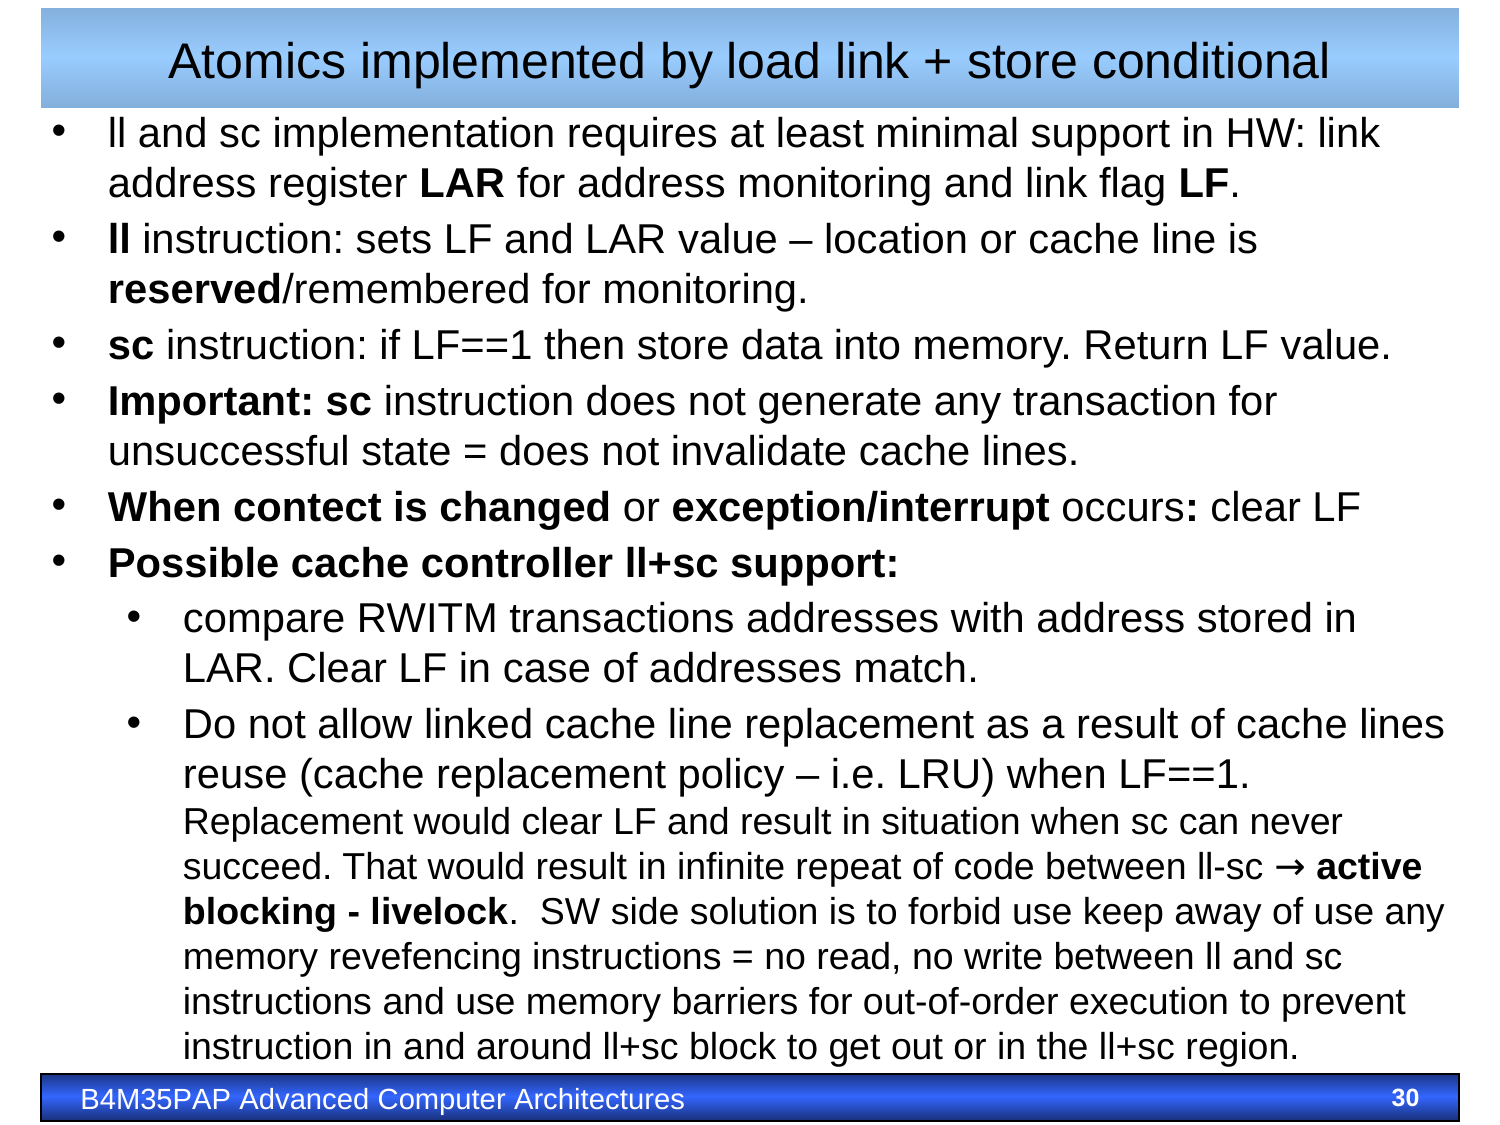

# Atomics implemented by load link + store conditional
ll and sc implementation requires at least minimal support in HW: link address register LAR for address monitoring and link flag LF.
ll instruction: sets LF and LAR value – location or cache line is reserved/remembered for monitoring.
sc instruction: if LF==1 then store data into memory. Return LF value.
Important: sc instruction does not generate any transaction for unsuccessful state = does not invalidate cache lines.
When contect is changed or exception/interrupt occurs: clear LF
Possible cache controller ll+sc support:
compare RWITM transactions addresses with address stored in LAR. Clear LF in case of addresses match.
Do not allow linked cache line replacement as a result of cache lines reuse (cache replacement policy – i.e. LRU) when LF==1. Replacement would clear LF and result in situation when sc can never succeed. That would result in infinite repeat of code between ll-sc → active blocking - livelock. SW side solution is to forbid use keep away of use any memory revefencing instructions = no read, no write between ll and sc instructions and use memory barriers for out-of-order execution to prevent instruction in and around ll+sc block to get out or in the ll+sc region.